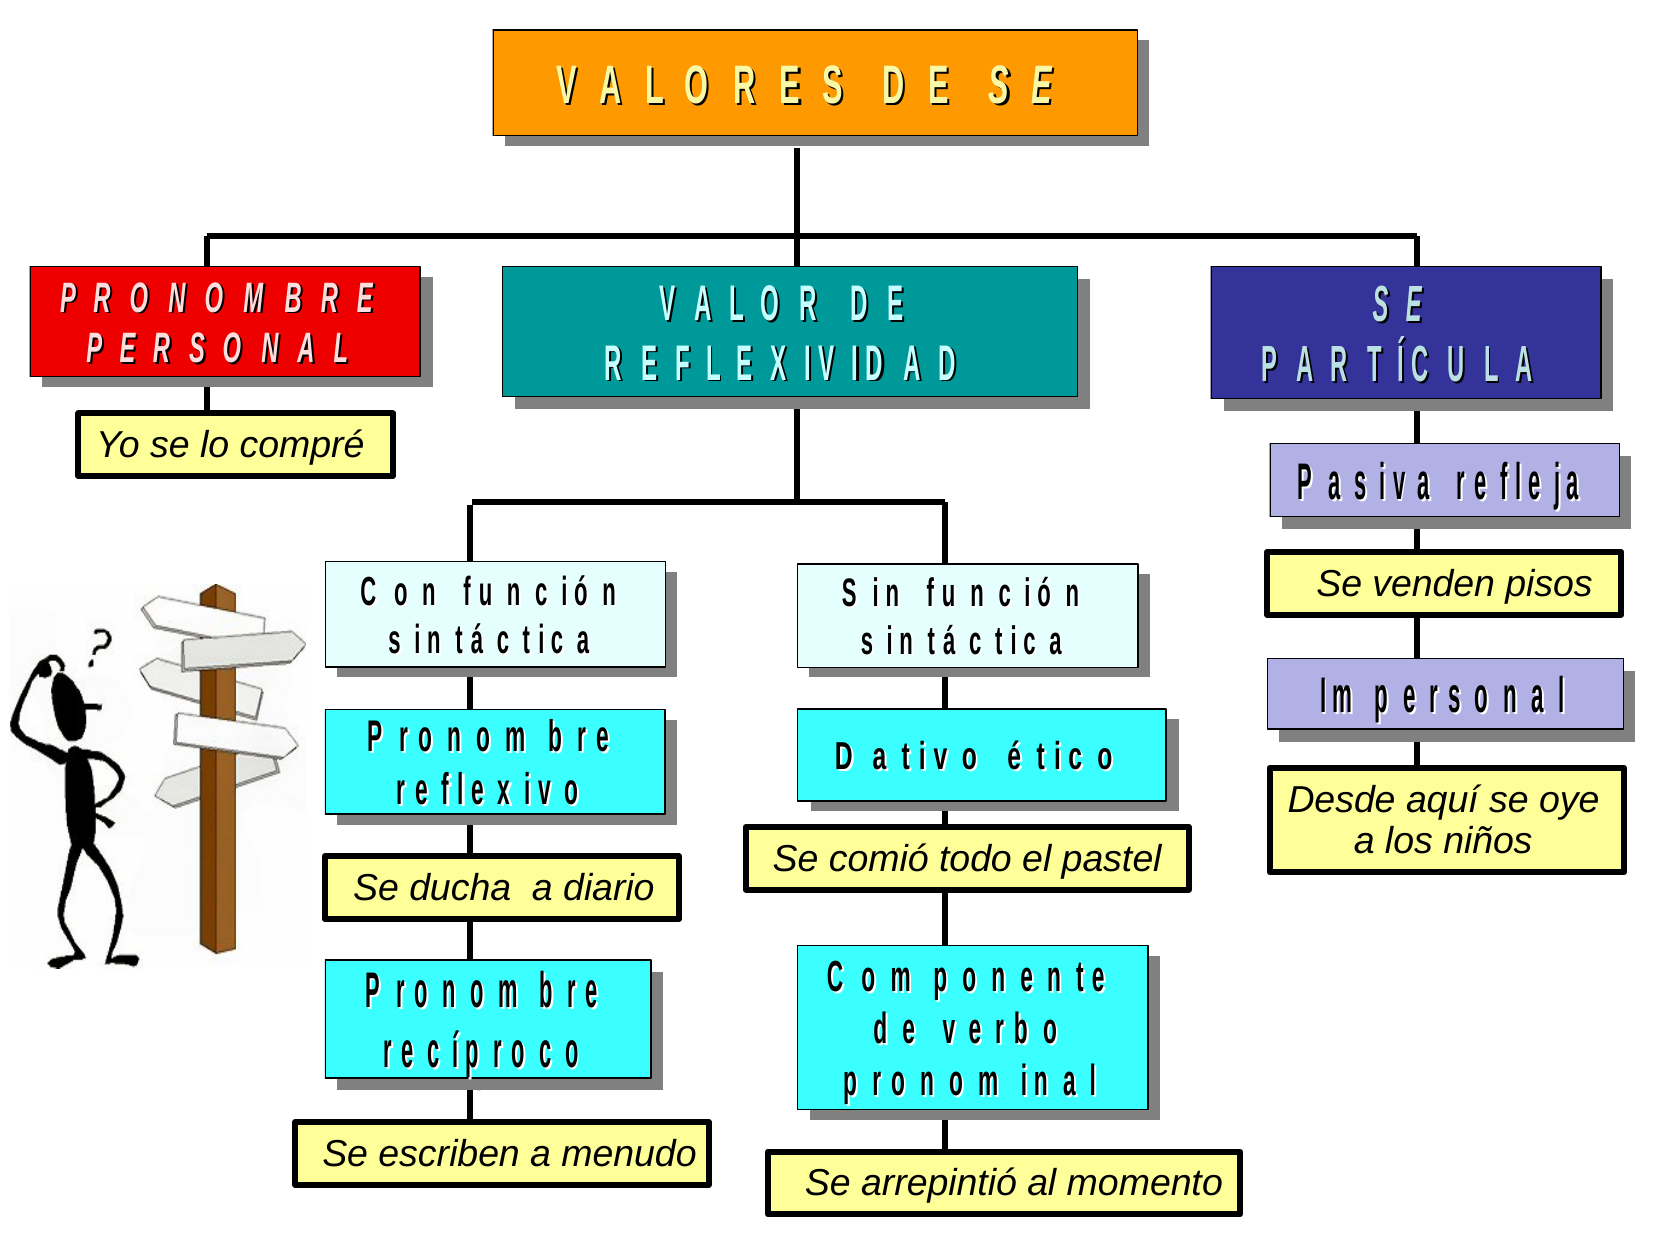

Yo se lo compré
 Se venden pisos
Desde aquí se oye a los niños
 Se comió todo el pastel
 Se ducha a diario
 Se escriben a menudo
 Se arrepintió al momento